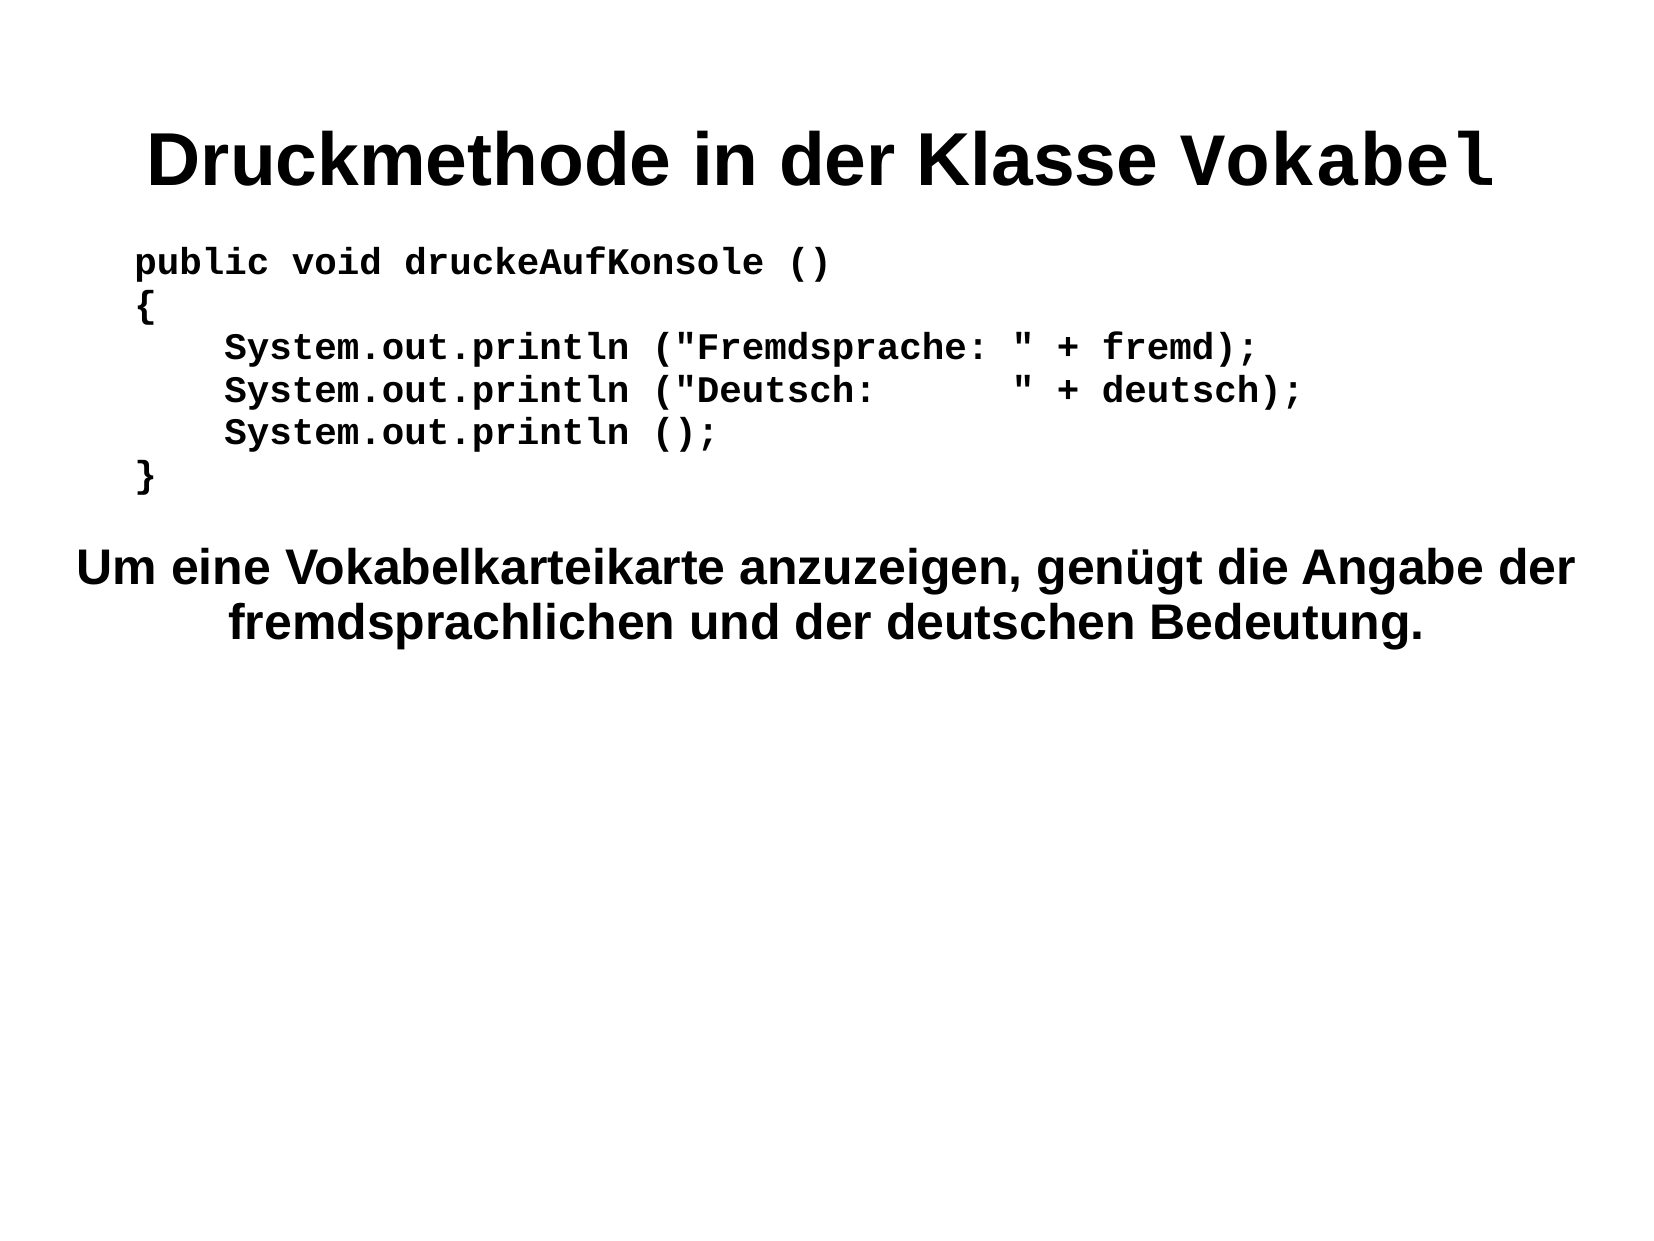

# Druckmethode in der Klasse Vokabel
 public void druckeAufKonsole ()
 {
 System.out.println ("Fremdsprache: " + fremd);
 System.out.println ("Deutsch: " + deutsch);
 System.out.println ();
 }
Um eine Vokabelkarteikarte anzuzeigen, genügt die Angabe der fremdsprachlichen und der deutschen Bedeutung.